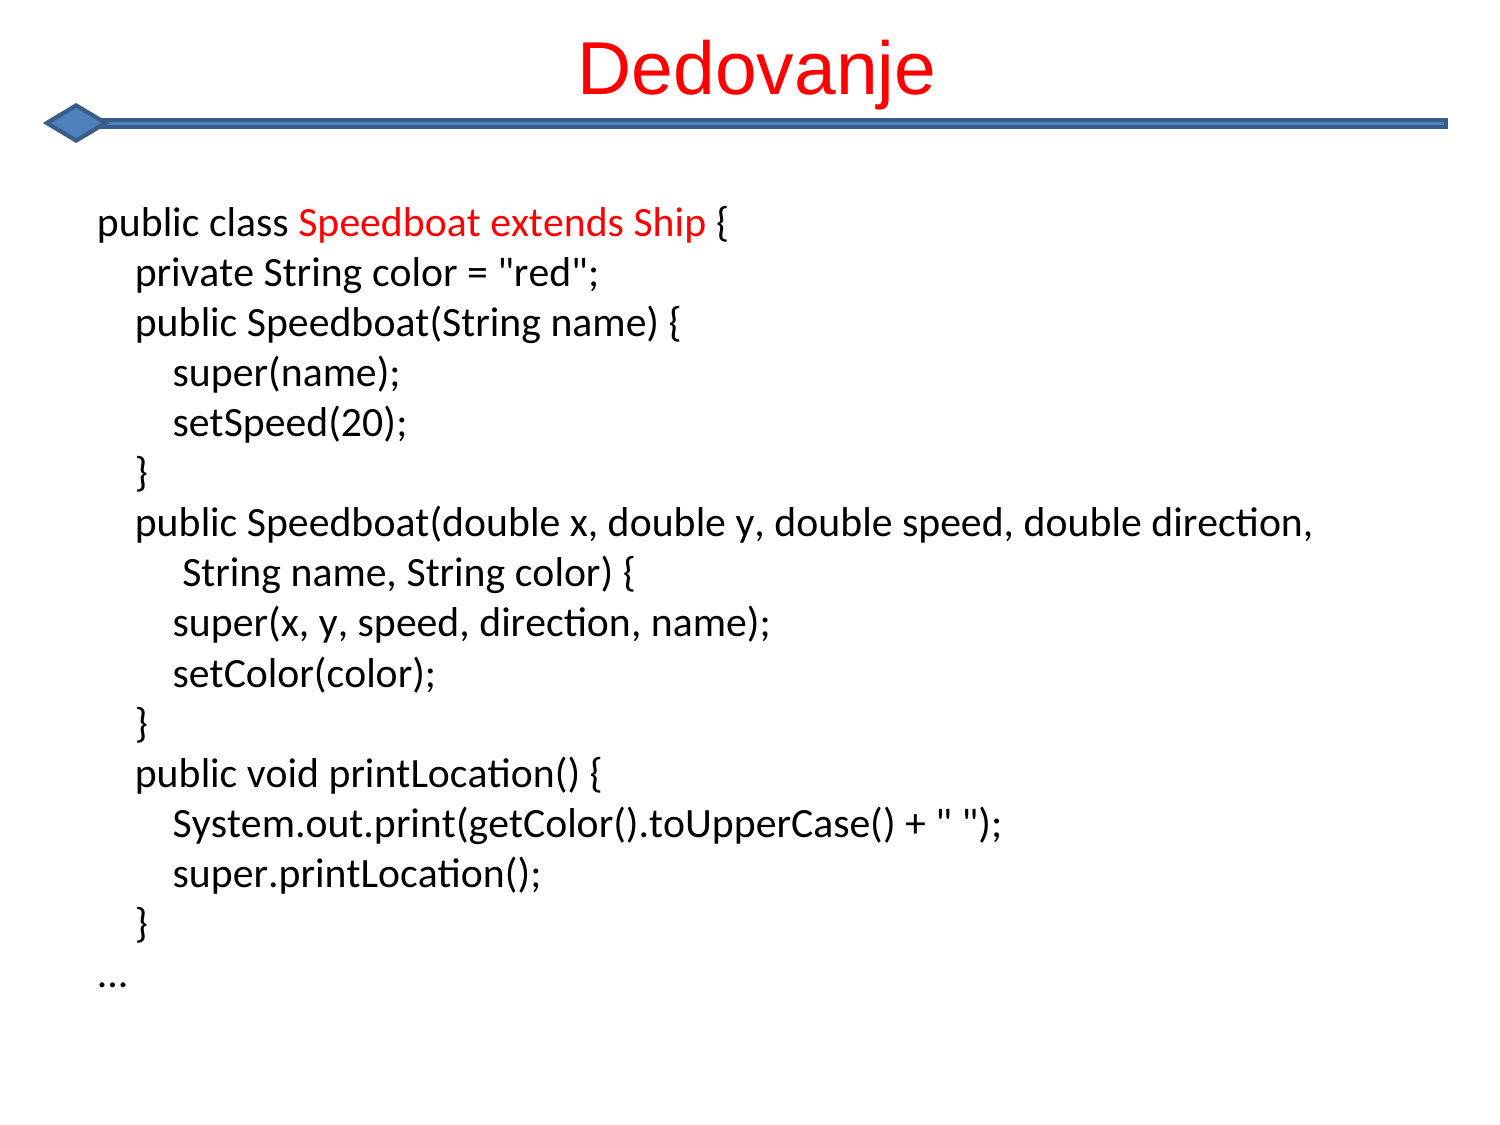

# Dedovanje
public class Speedboat extends Ship {
 private String color = "red";
 public Speedboat(String name) {
 super(name);
 setSpeed(20);
 }
 public Speedboat(double x, double y, double speed, double direction,
 String name, String color) {
 super(x, y, speed, direction, name);
 setColor(color);
 }
 public void printLocation() {
 System.out.print(getColor().toUpperCase() + " ");
 super.printLocation();
 }
...